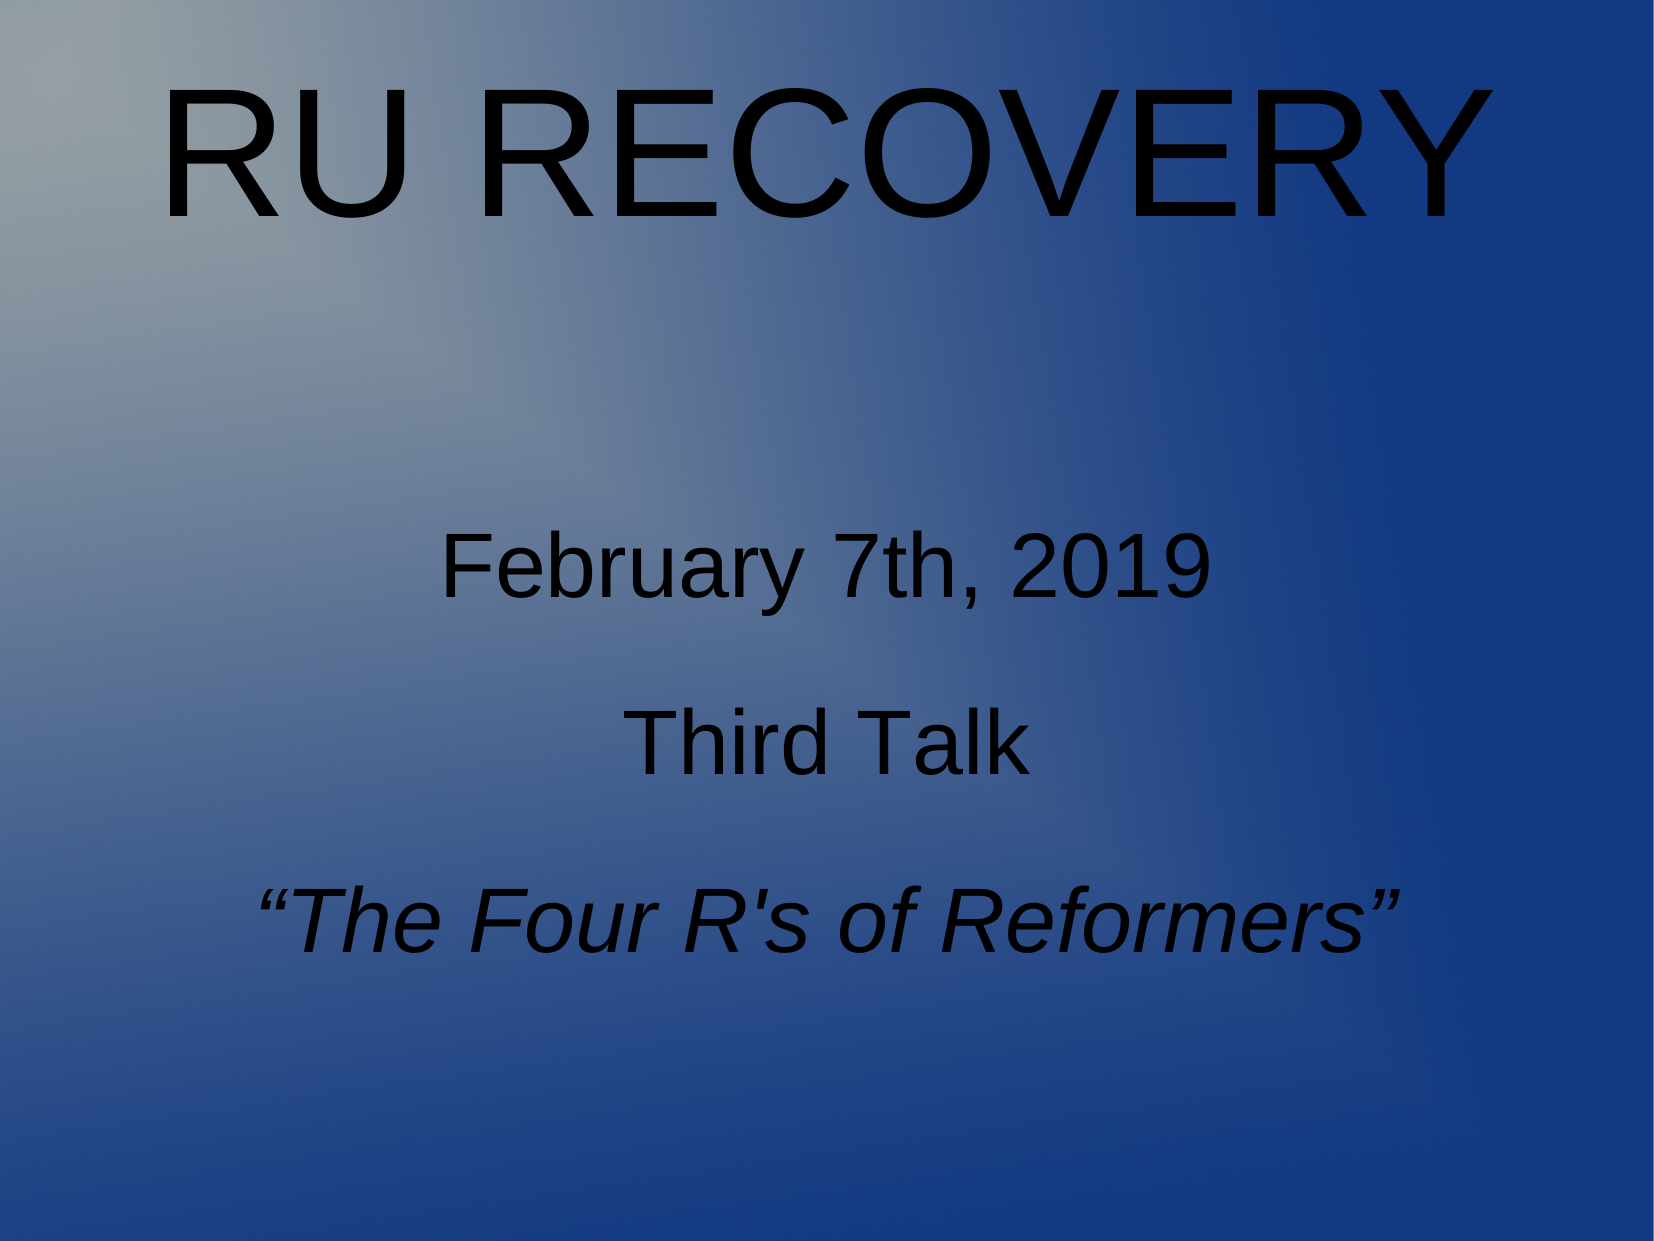

# RU RECOVERY
February 7th, 2019
Third Talk
“The Four R's of Reformers”